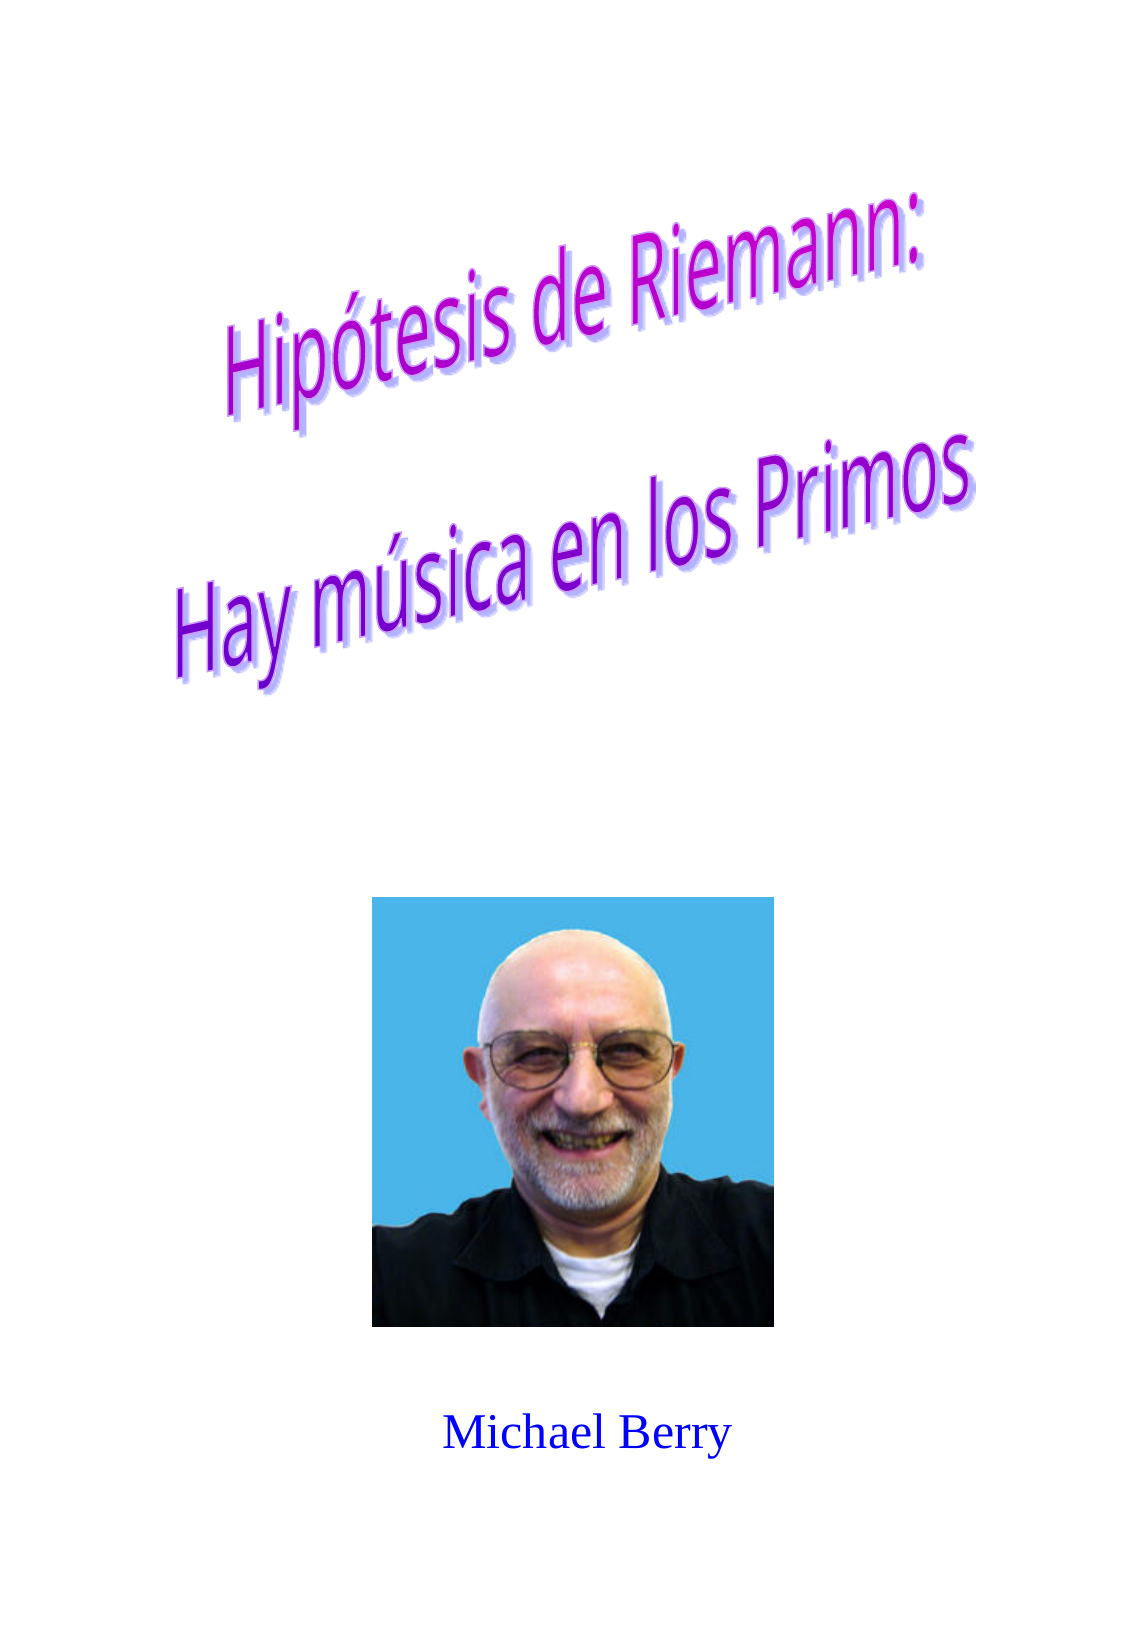

Hipótesis de Riemann:
Hay música en los Primos
Michael Berry